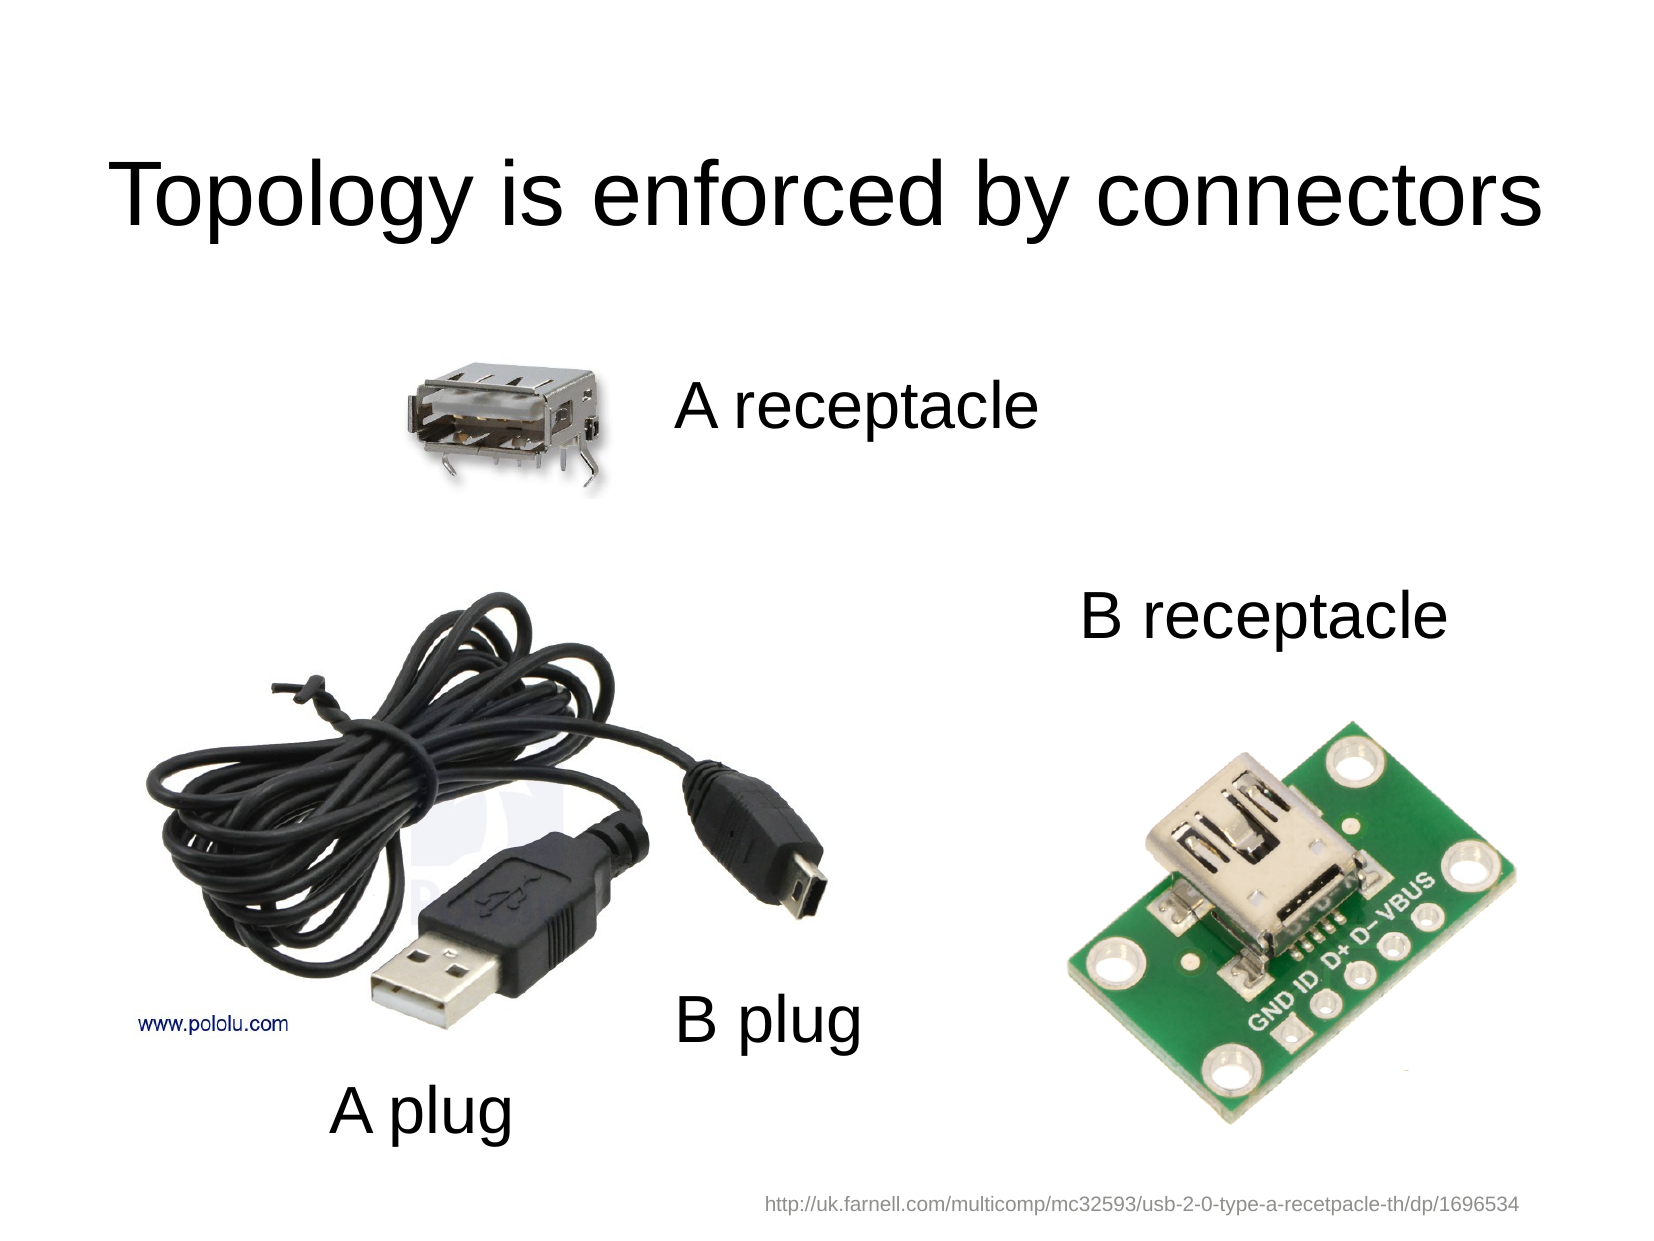

Topology is enforced by connectors
A receptacle
B receptacle
B plug
A plug
http://uk.farnell.com/multicomp/mc32593/usb-2-0-type-a-recetpacle-th/dp/1696534